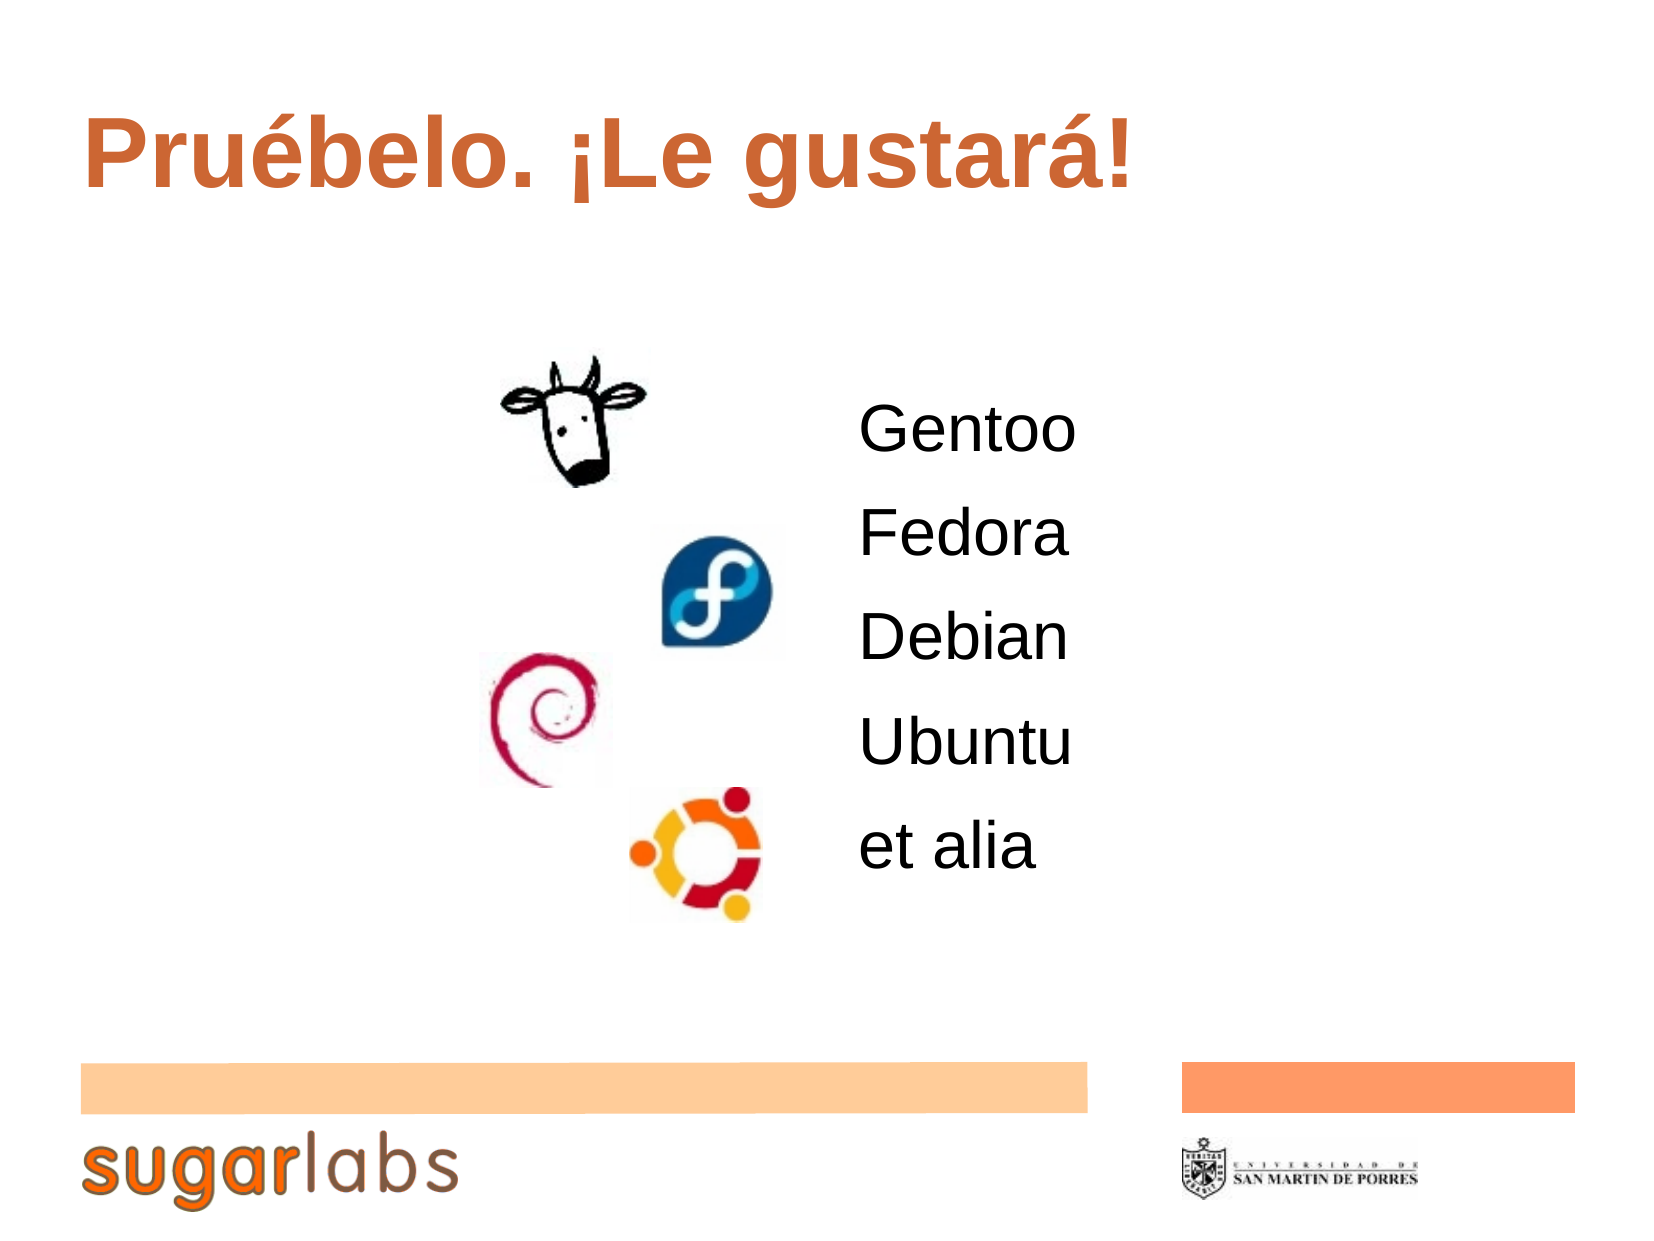

# Pruébelo. ¡Le gustará!
Gentoo
Fedora
Debian
Ubuntu
et alia